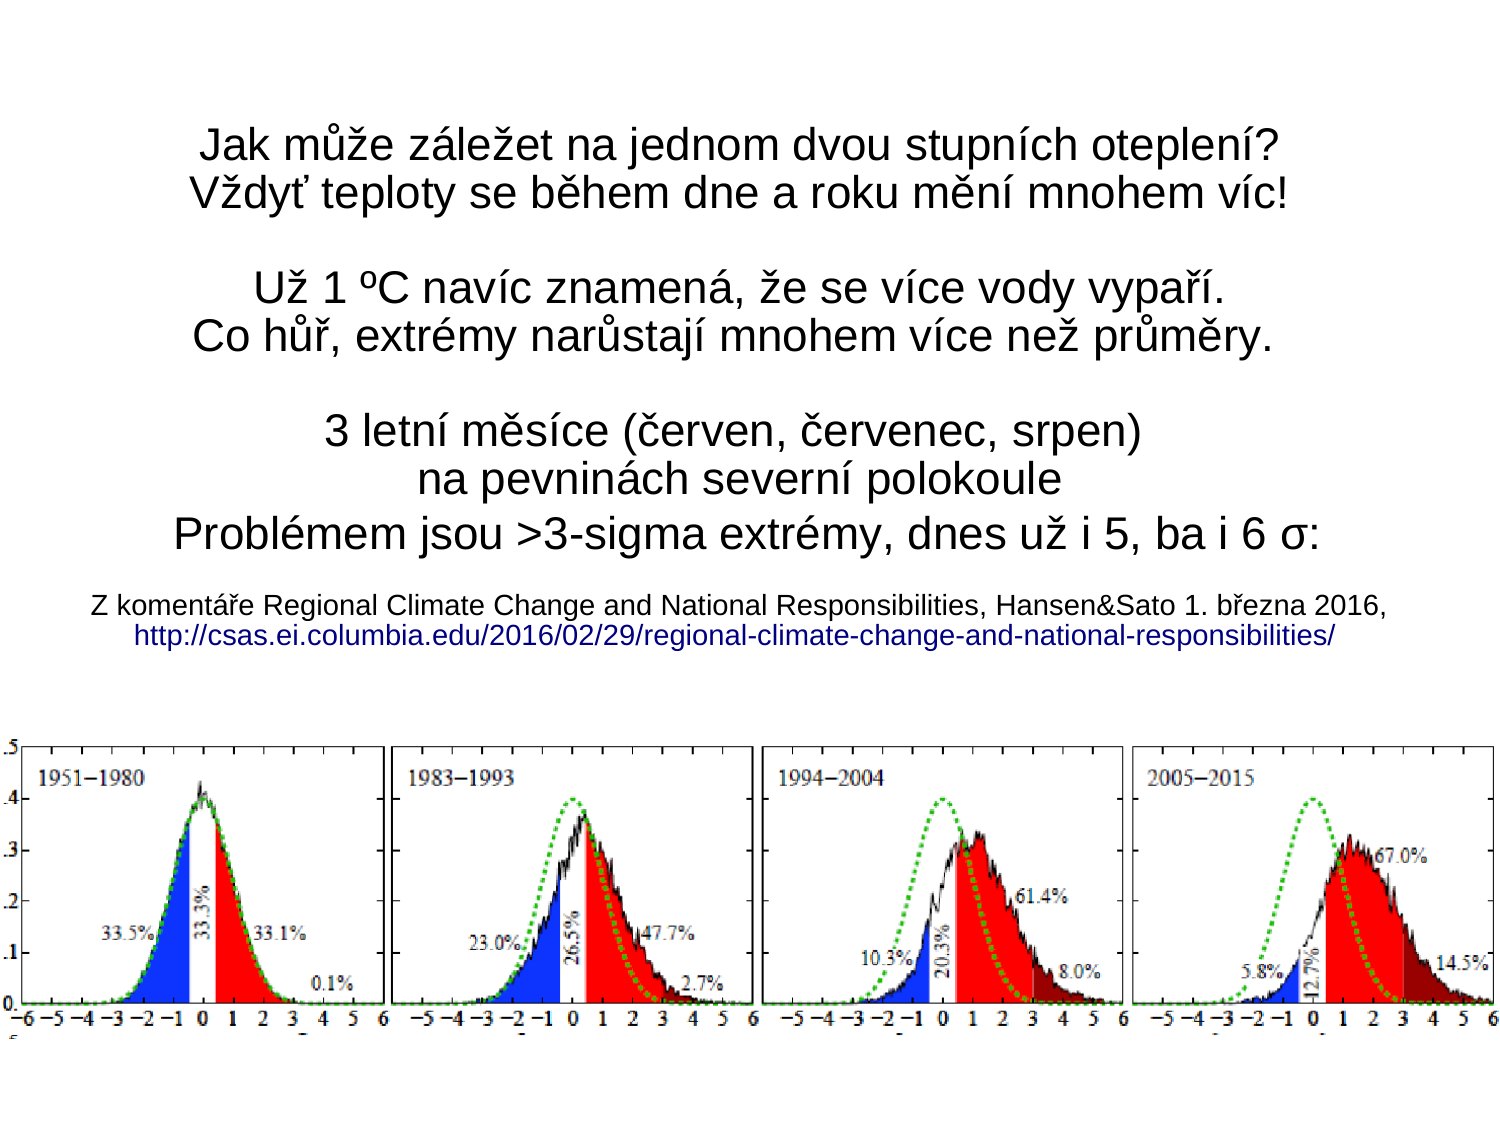

# Jak může záležet na jednom dvou stupních oteplení? Vždyť teploty se během dne a roku mění mnohem víc! Už 1 ºC navíc znamená, že se více vody vypaří. Co hůř, extrémy narůstají mnohem více než průměry. 3 letní měsíce (červen, červenec, srpen) na pevninách severní polokoule Problémem jsou >3-sigma extrémy, dnes už i 5, ba i 6 σ: Z komentáře Regional Climate Change and National Responsibilities, Hansen&Sato 1. března 2016, http://csas.ei.columbia.edu/2016/02/29/regional-climate-change-and-national-responsibilities/